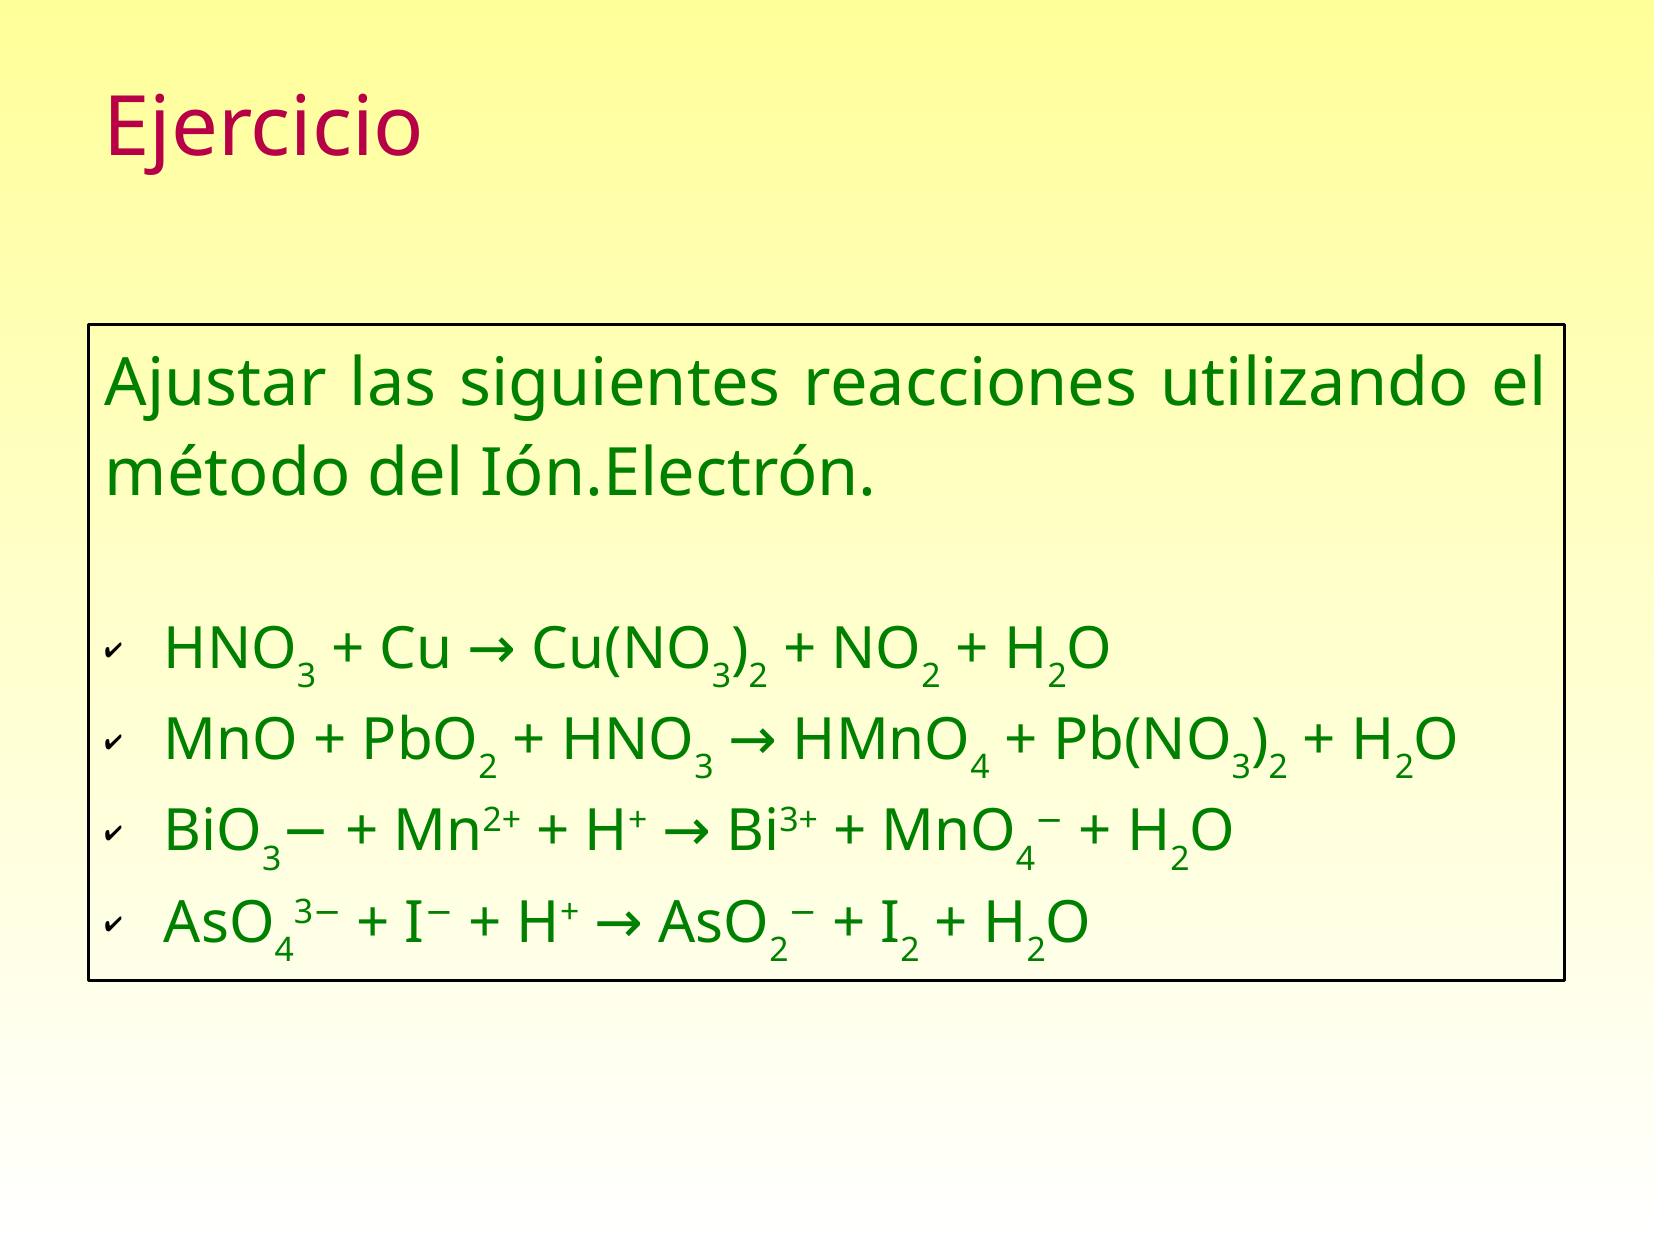

Ejercicio
Ajustar las siguientes reacciones utilizando el método del Ión.Electrón.
HNO3 + Cu → Cu(NO3)2 + NO2 + H2O
MnO + PbO2 + HNO3 → HMnO4 + Pb(NO3)2 + H2O
BiO3− + Mn2+ + H+ → Bi3+ + MnO4− + H2O
AsO43− + I− + H+ → AsO2− + I2 + H2O